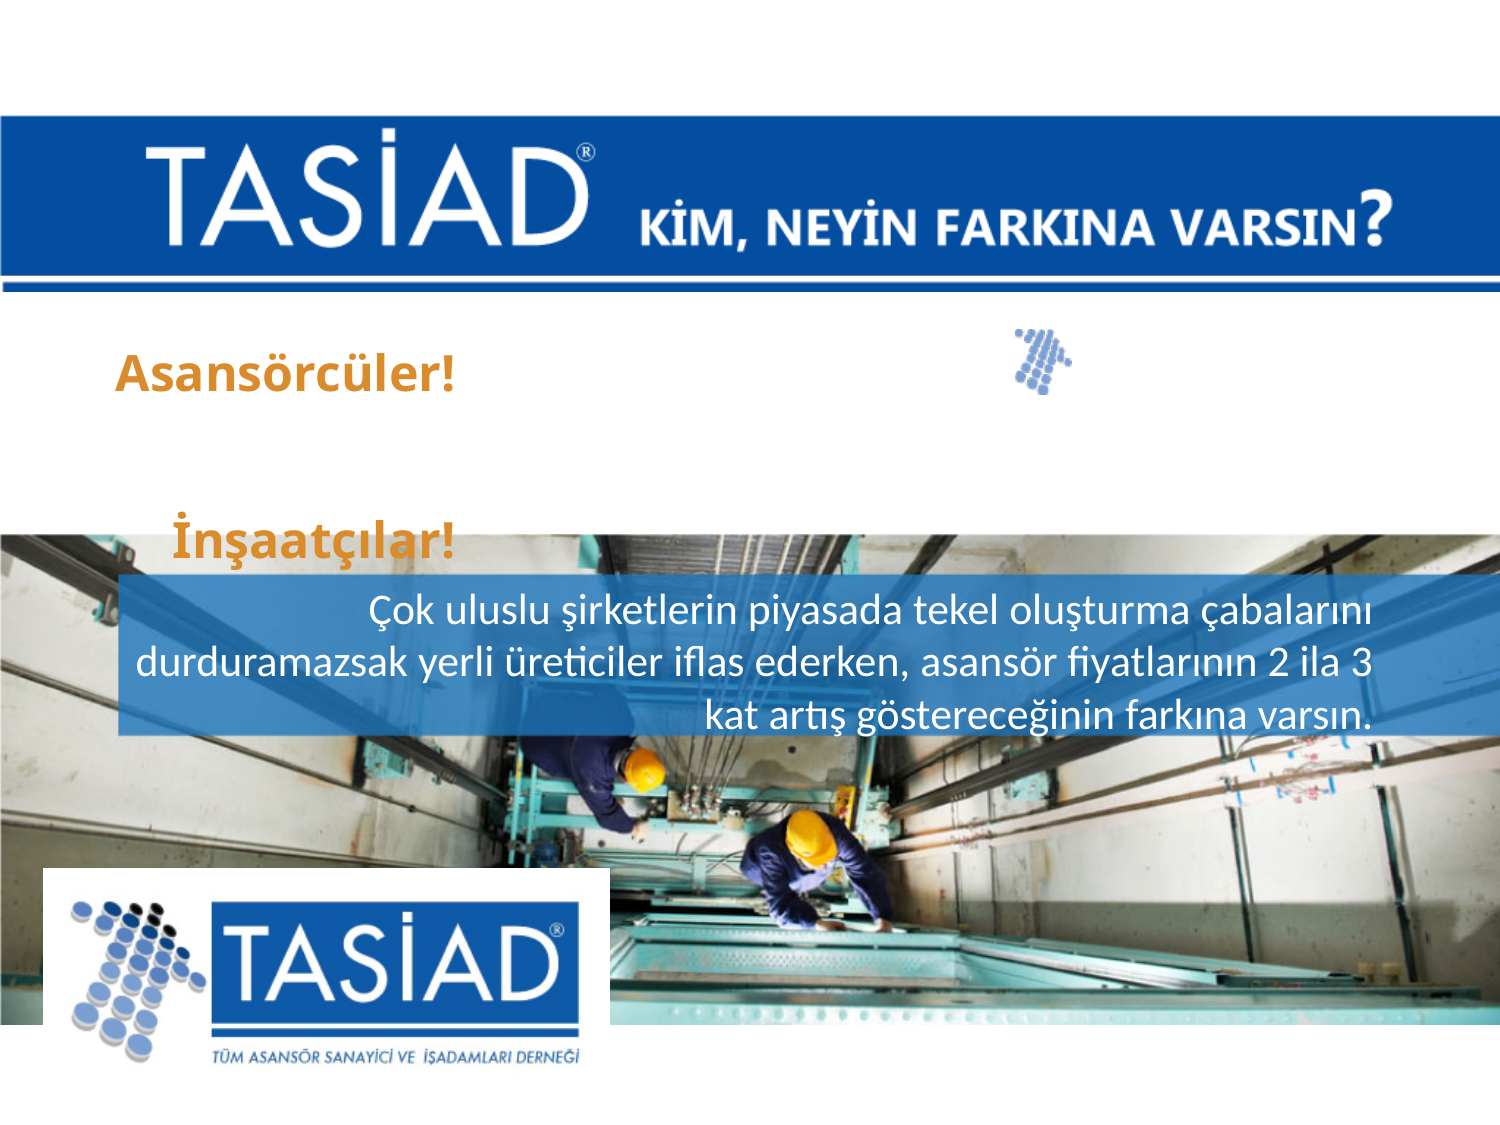

Asansörcüler!
İnşaatçılar!
Çok uluslu şirketlerin piyasada tekel oluşturma çabalarını durduramazsak yerli üreticiler iflas ederken, asansör fiyatlarının 2 ila 3 kat artış göstereceğinin farkına varsın.